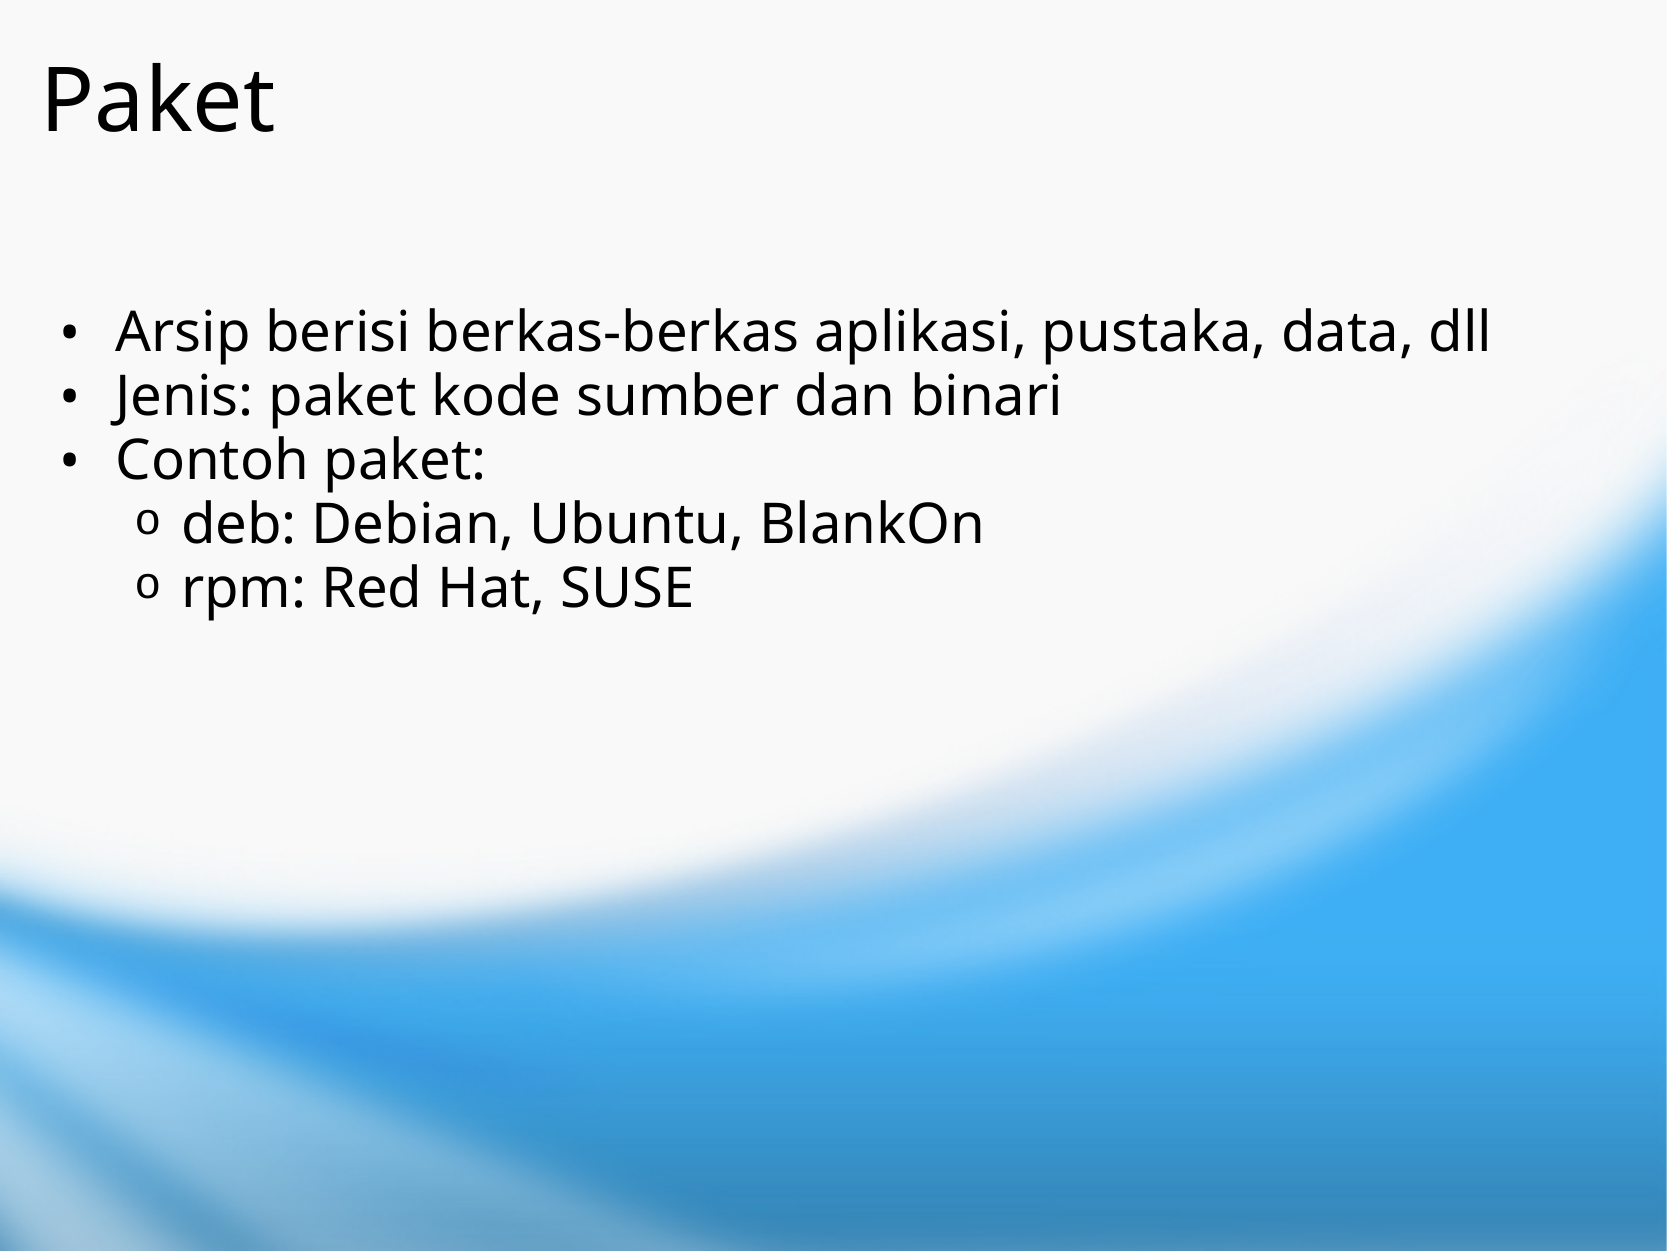

# Paket
Arsip berisi berkas-berkas aplikasi, pustaka, data, dll
Jenis: paket kode sumber dan binari
Contoh paket:
deb: Debian, Ubuntu, BlankOn
rpm: Red Hat, SUSE